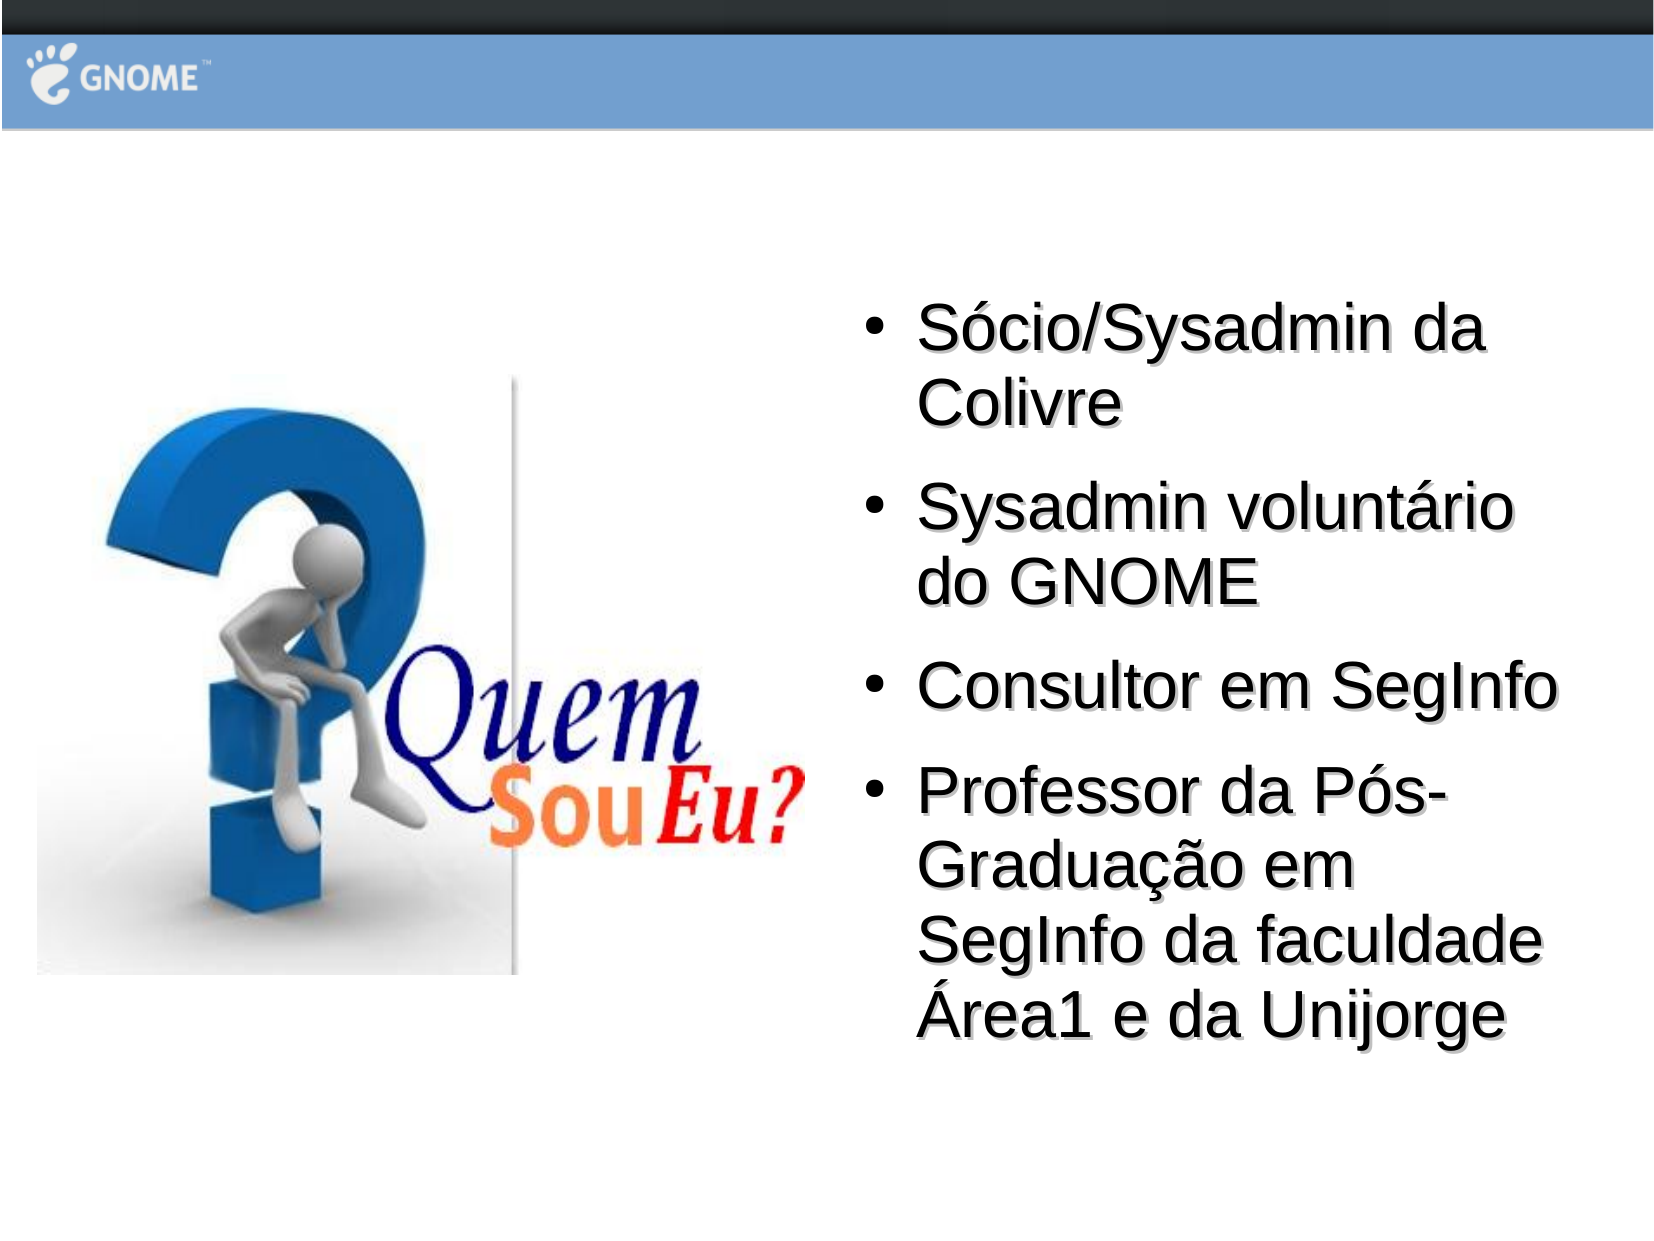

# Sócio/Sysadmin da Colivre
Sysadmin voluntário do GNOME
Consultor em SegInfo
Professor da Pós-Graduação em SegInfo da faculdade Área1 e da Unijorge